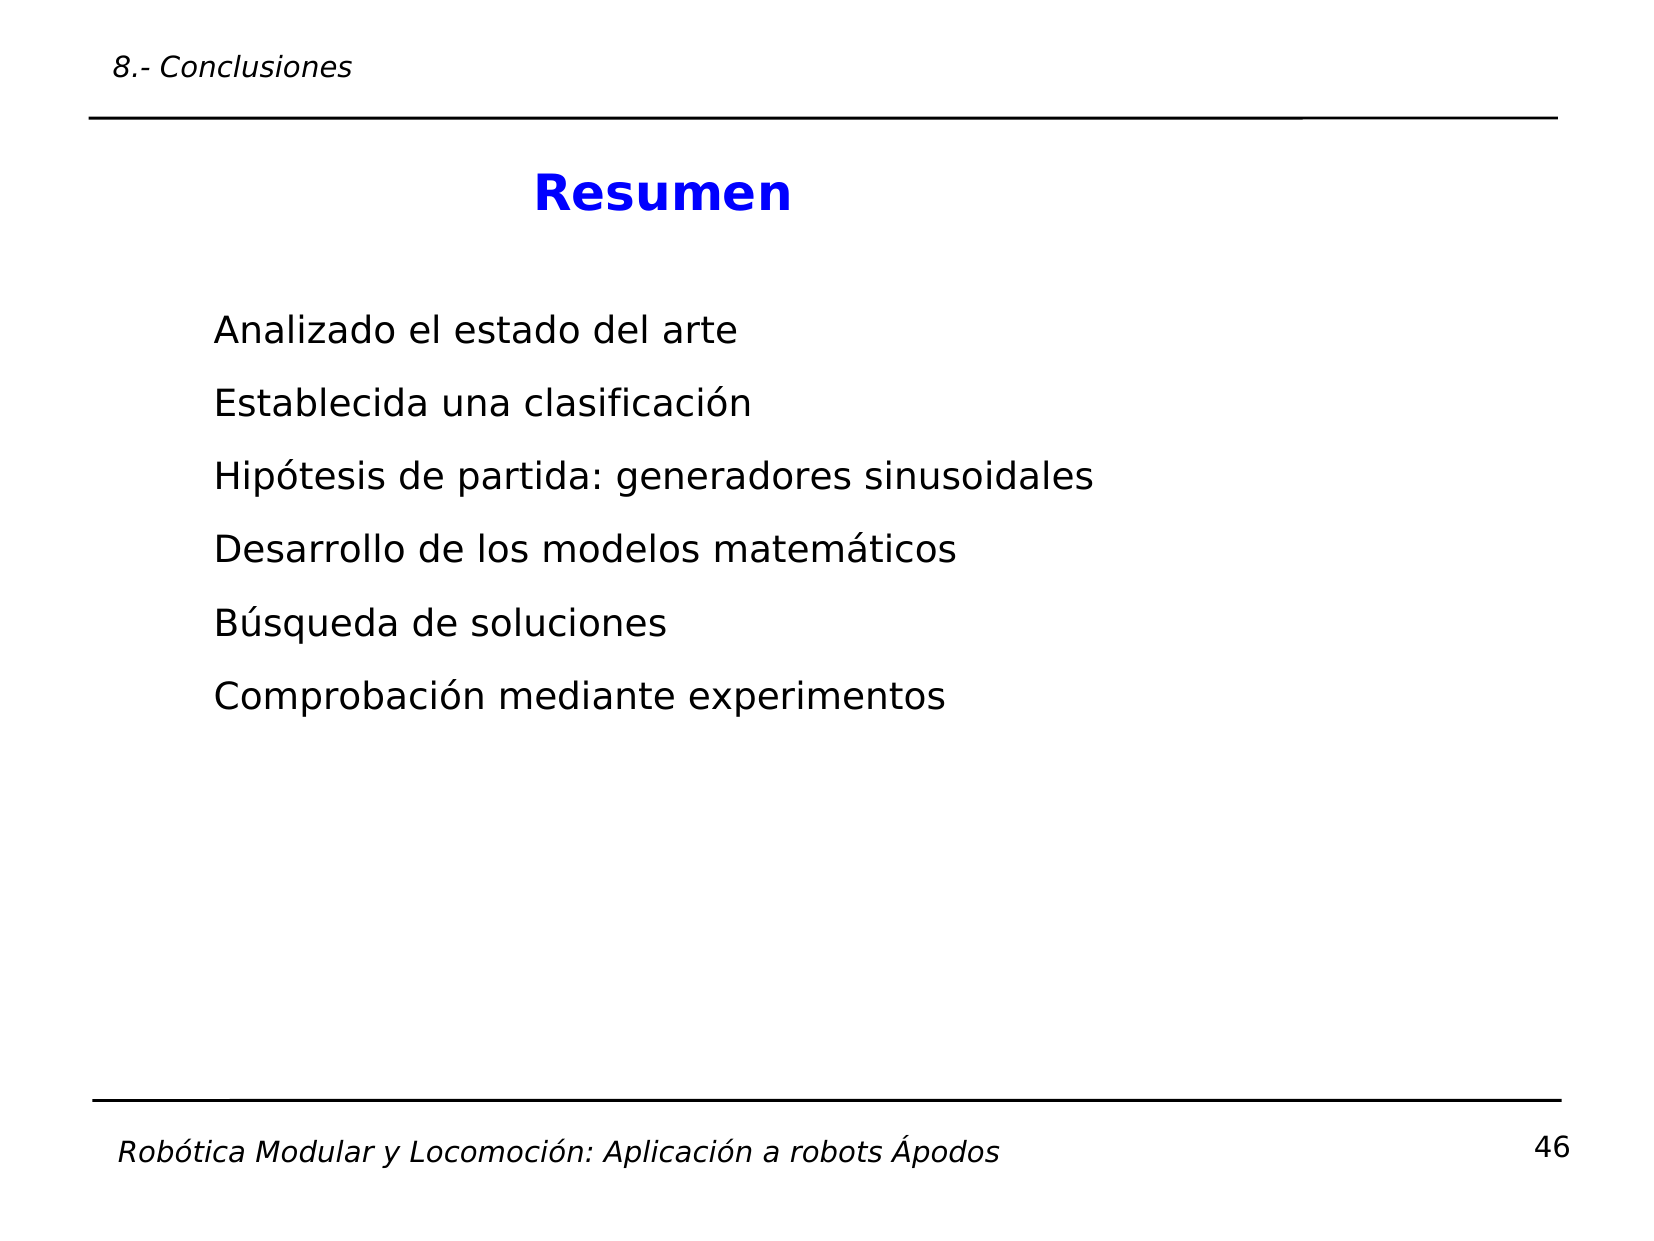

8.- Conclusiones
Resumen
 Analizado el estado del arte
 Establecida una clasificación
 Hipótesis de partida: generadores sinusoidales
 Desarrollo de los modelos matemáticos
 Búsqueda de soluciones
 Comprobación mediante experimentos
Robótica Modular y Locomoción: Aplicación a robots Ápodos
46